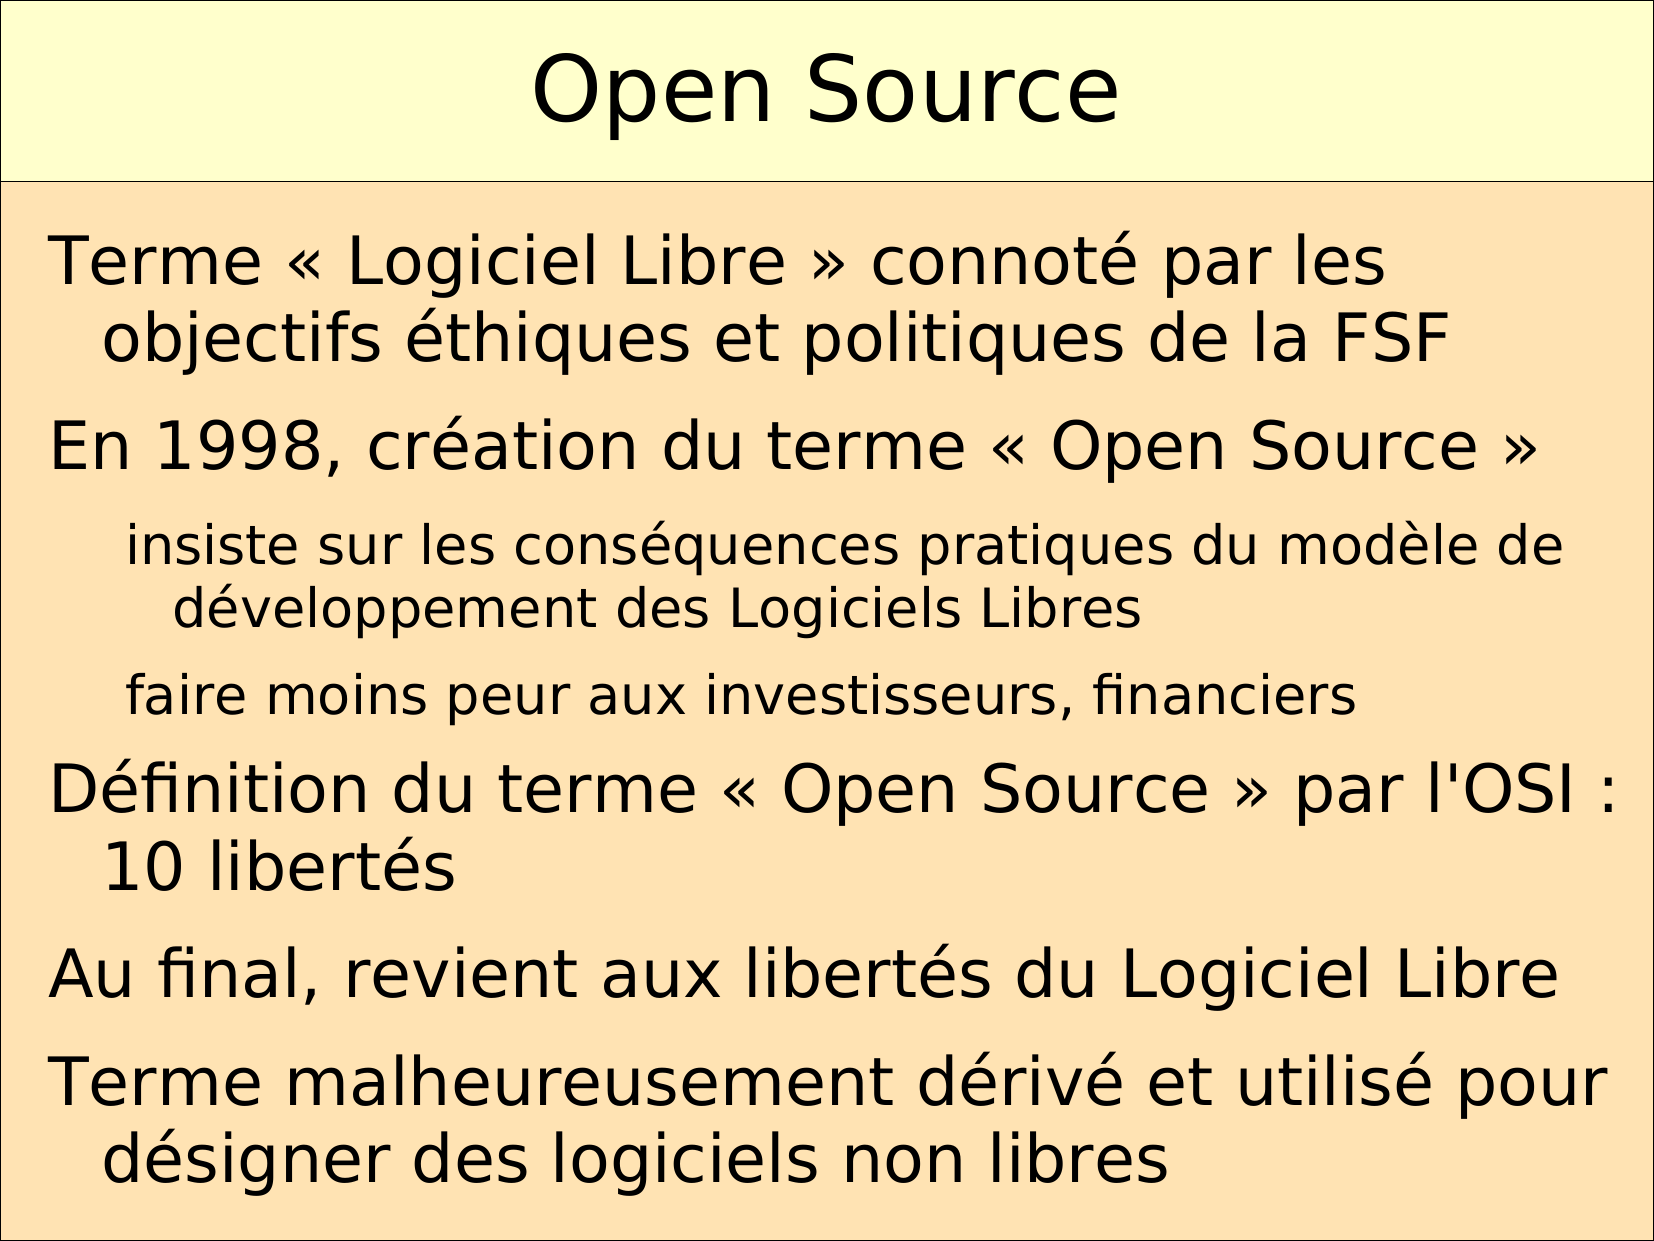

# Open Source
Terme « Logiciel Libre » connoté par les objectifs éthiques et politiques de la FSF
En 1998, création du terme « Open Source »
insiste sur les conséquences pratiques du modèle de développement des Logiciels Libres
faire moins peur aux investisseurs, financiers
Définition du terme « Open Source » par l'OSI : 10 libertés
Au final, revient aux libertés du Logiciel Libre
Terme malheureusement dérivé et utilisé pour désigner des logiciels non libres